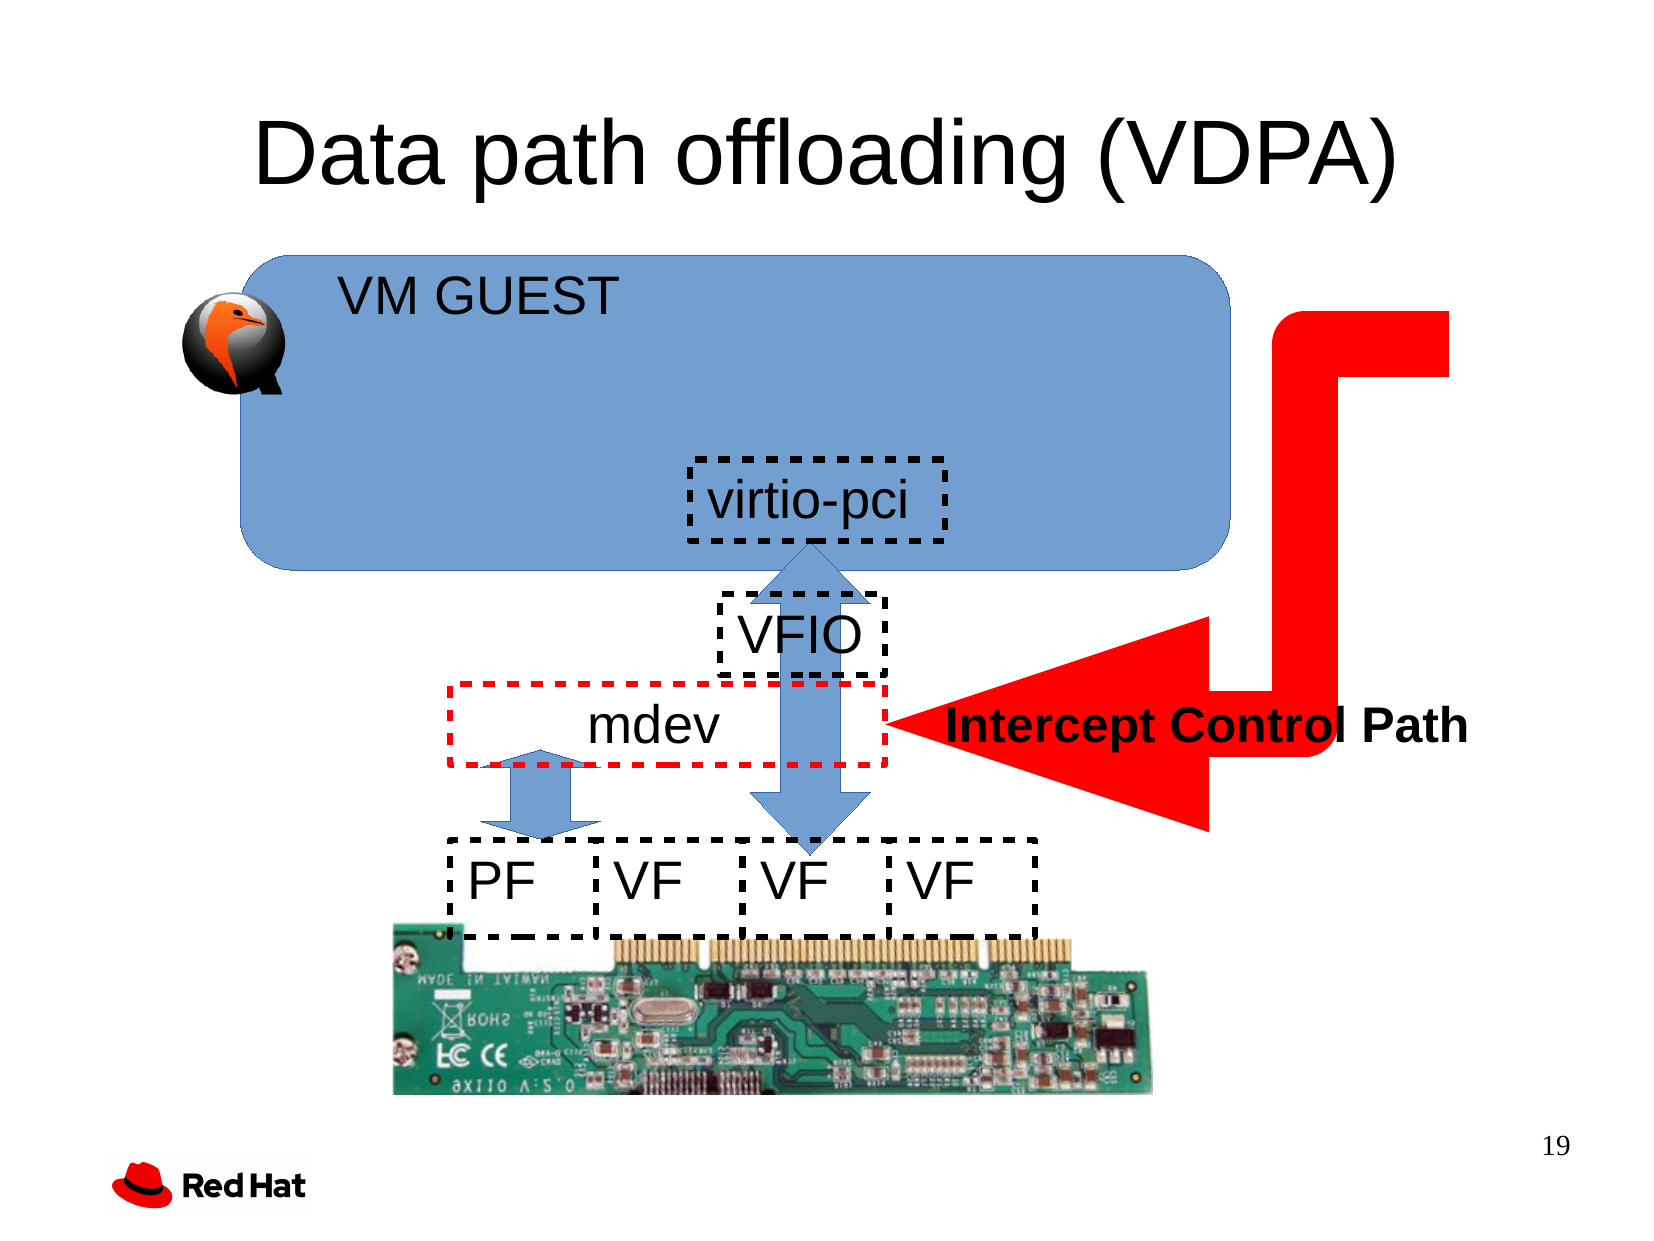

# Data path offloading (VDPA)
VM GUEST
virtio-pci
VFIO
 mdev
Intercept Control Path
PF
VF
VF
VF
19